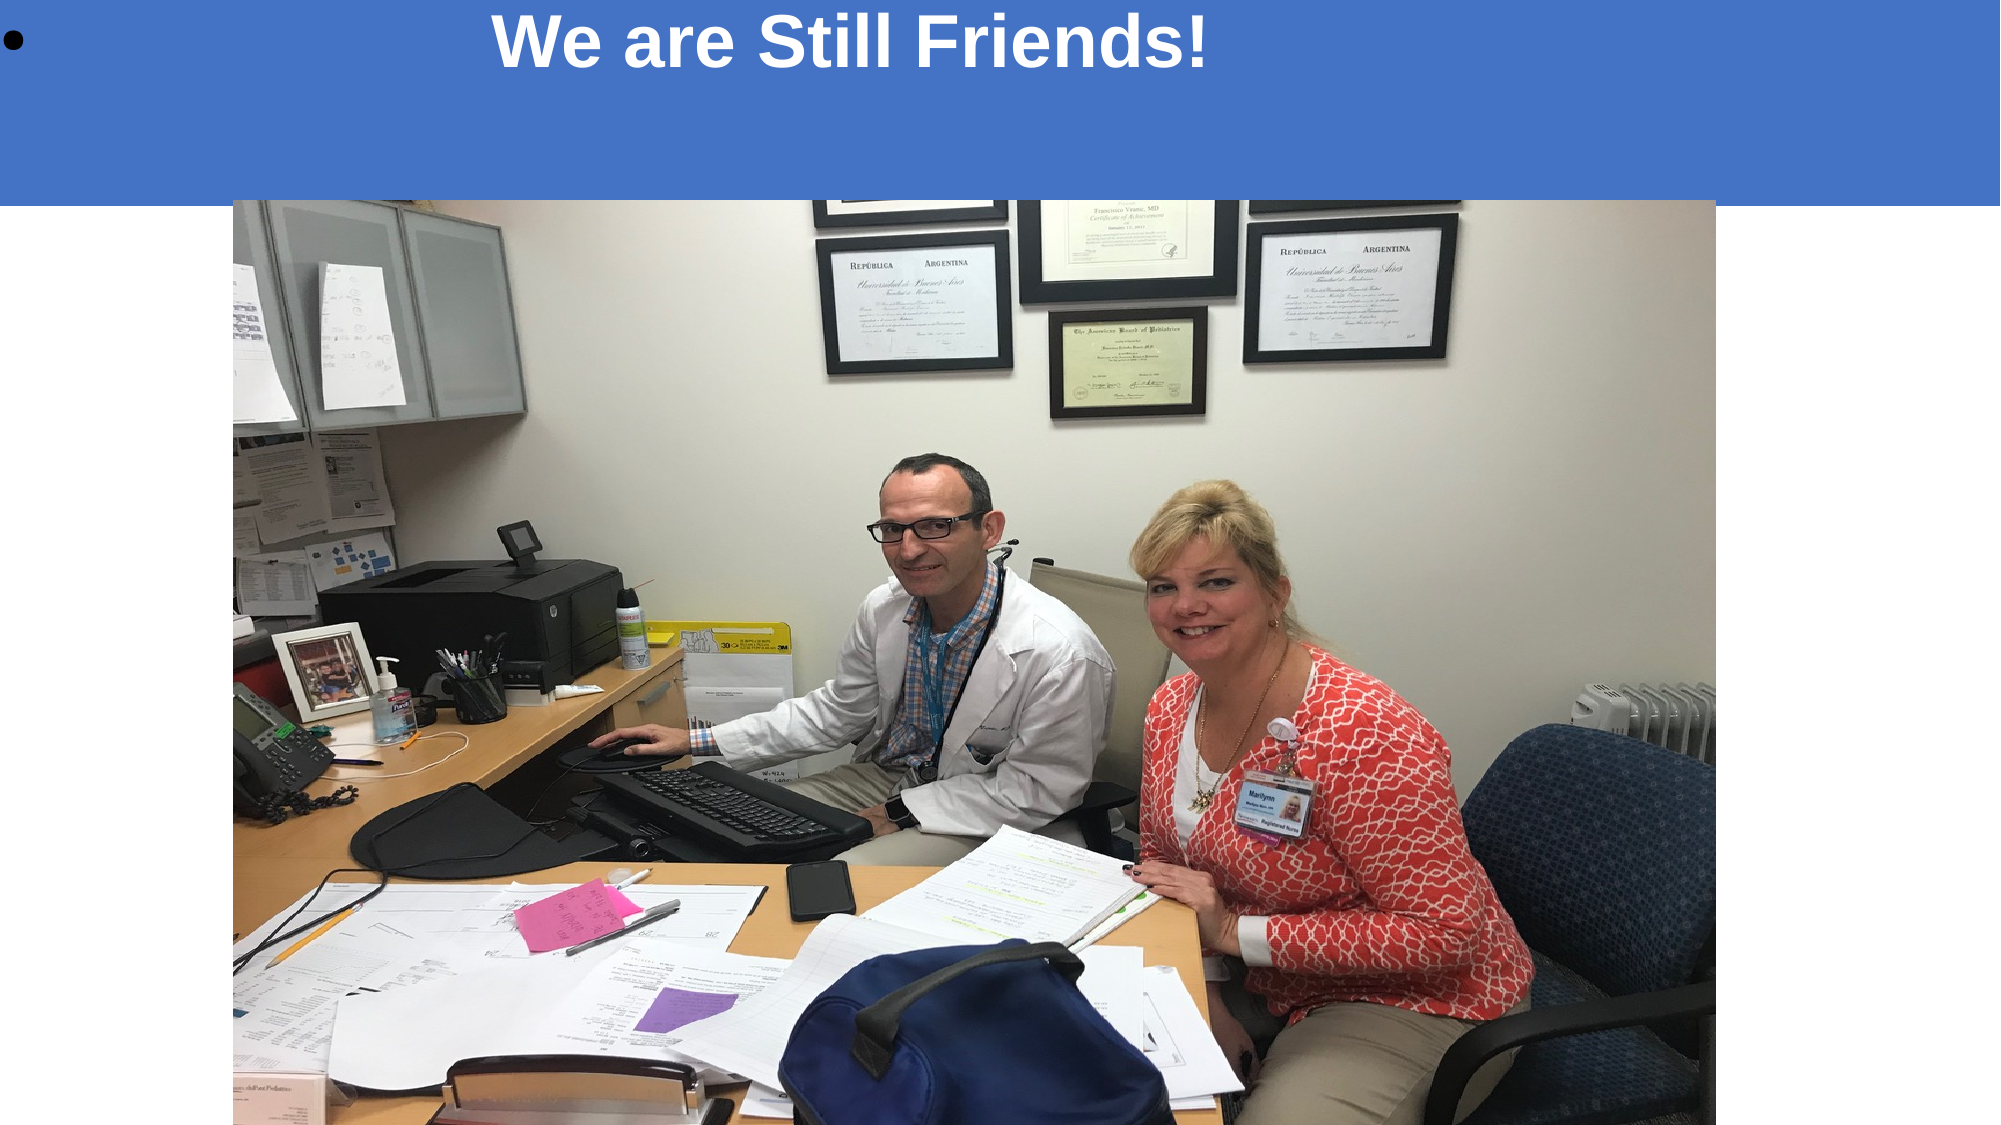

| We are Still Friends! |
| --- |